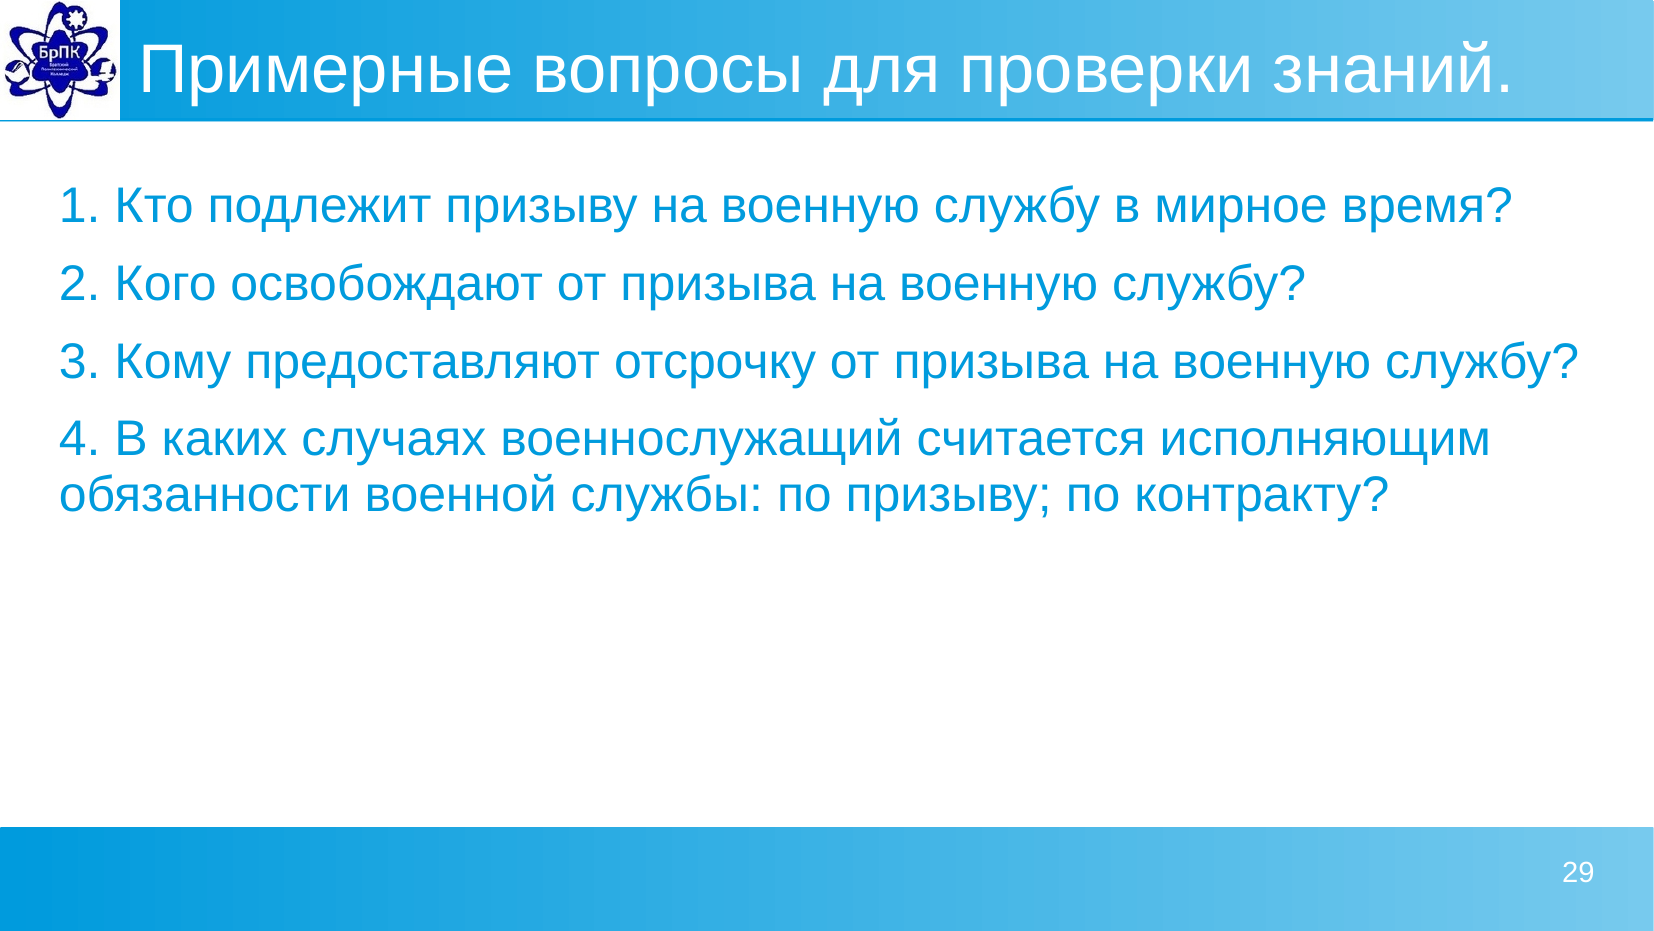

# Примерные вопросы для проверки знаний.
1. Кто подлежит призыву на военную службу в мирное время?
2. Кого освобождают от призыва на военную службу?
3. Кому предоставляют отсрочку от призыва на военную службу?
4. В каких случаях военнослужащий считается исполняющим обязанности военной службы: по призыву; по контракту?
29